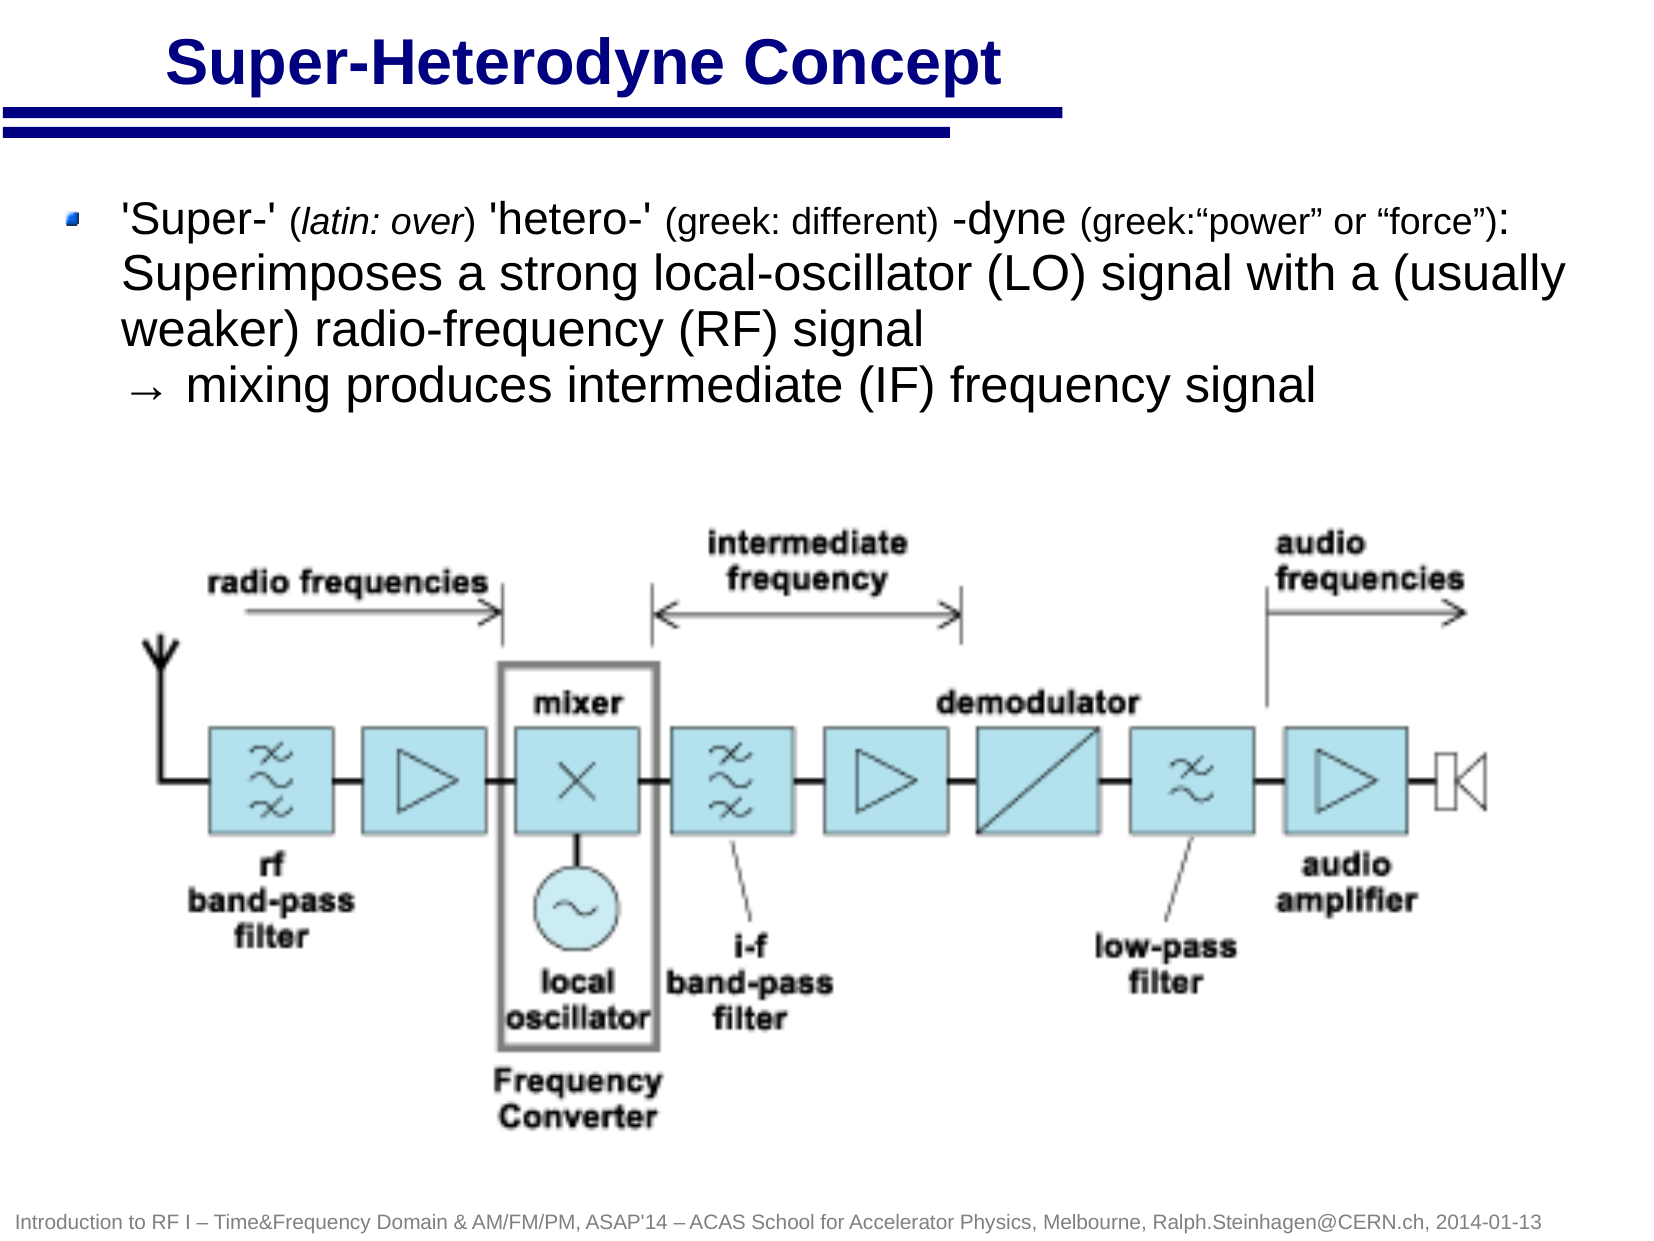

# Super-Heterodyne Concept
'Super-' (latin: over) 'hetero-' (greek: different) -dyne (greek:“power” or “force”):	Superimposes a strong local-oscillator (LO) signal with a (usually weaker) radio-frequency (RF) signal 					 → mixing produces intermediate (IF) frequency signal
This type of configuration we find in any conventional (= not digital) AM or FM radio receiver.